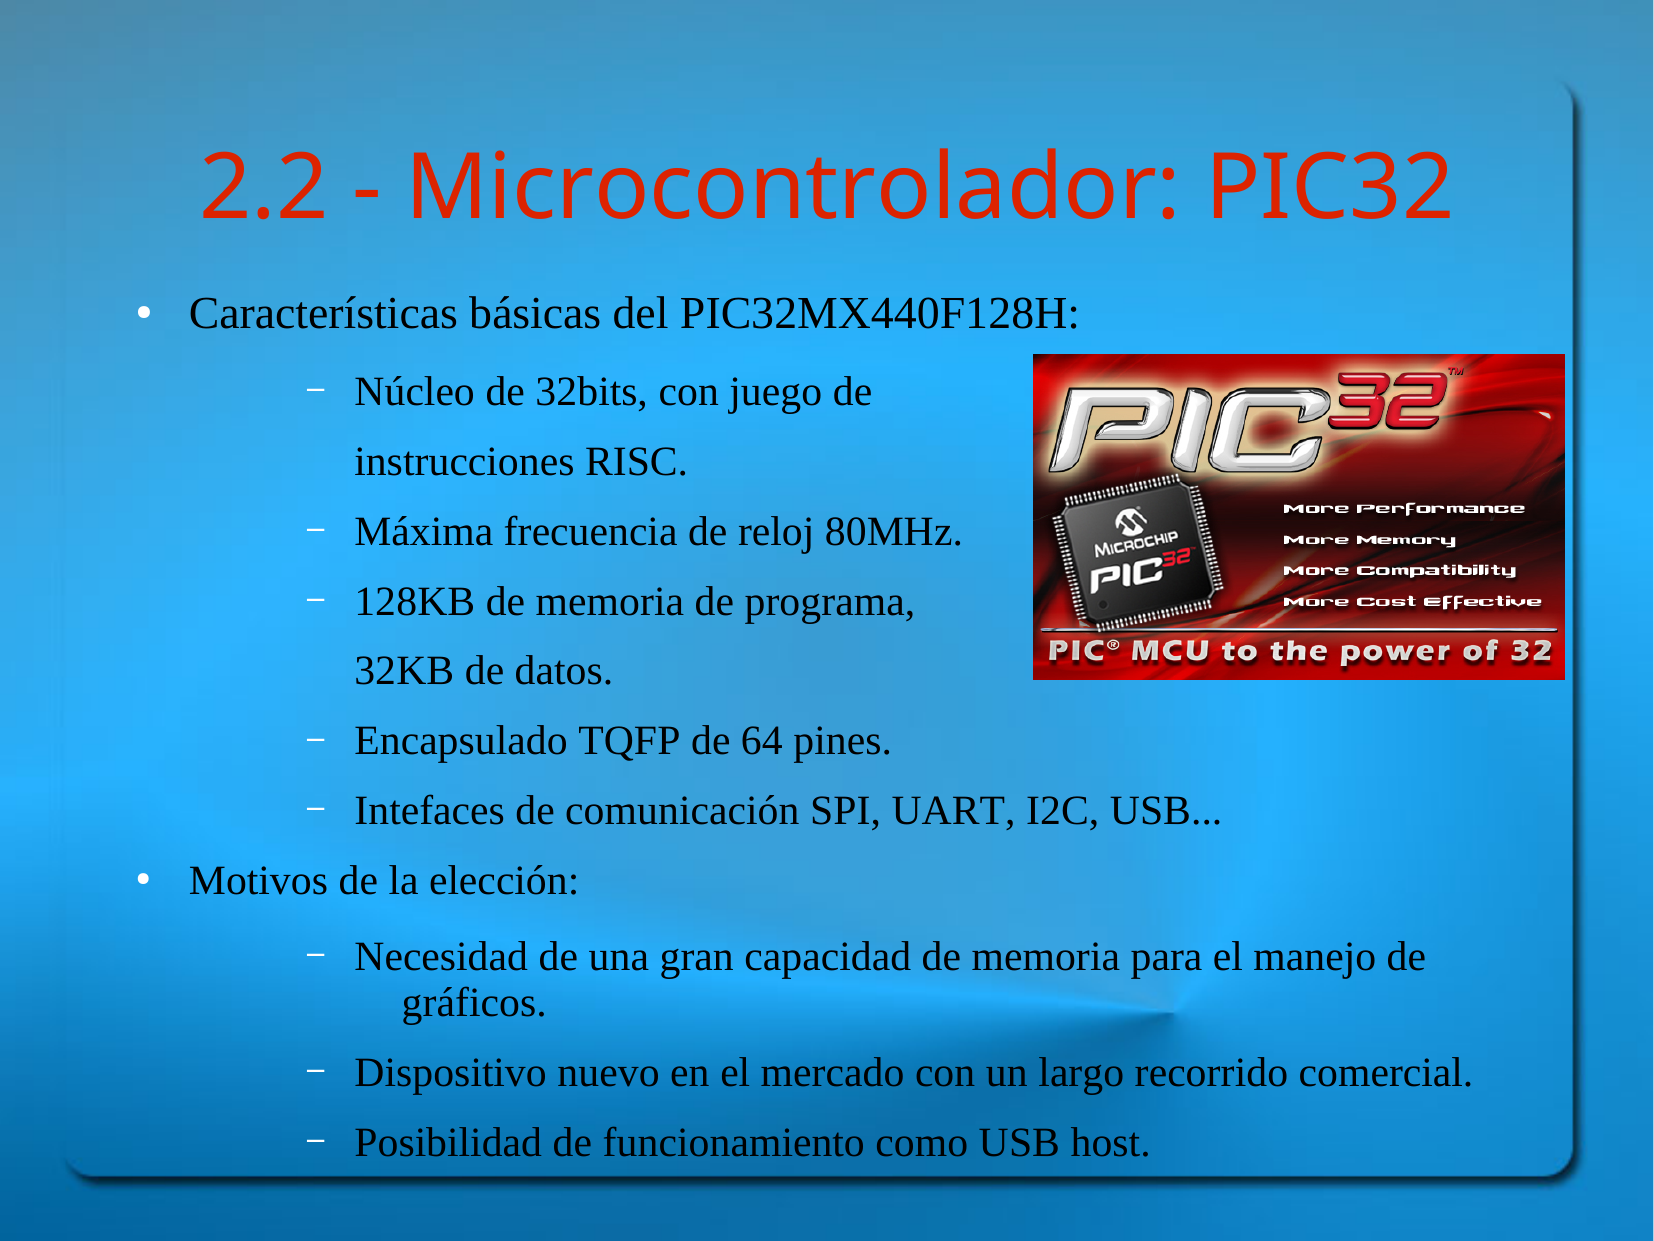

# 2.2 - Microcontrolador: PIC32
Características básicas del PIC32MX440F128H:
Núcleo de 32bits, con juego de
instrucciones RISC.
Máxima frecuencia de reloj 80MHz.
128KB de memoria de programa,
32KB de datos.
Encapsulado TQFP de 64 pines.
Intefaces de comunicación SPI, UART, I2C, USB...
Motivos de la elección:
Necesidad de una gran capacidad de memoria para el manejo de gráficos.
Dispositivo nuevo en el mercado con un largo recorrido comercial.
Posibilidad de funcionamiento como USB host.